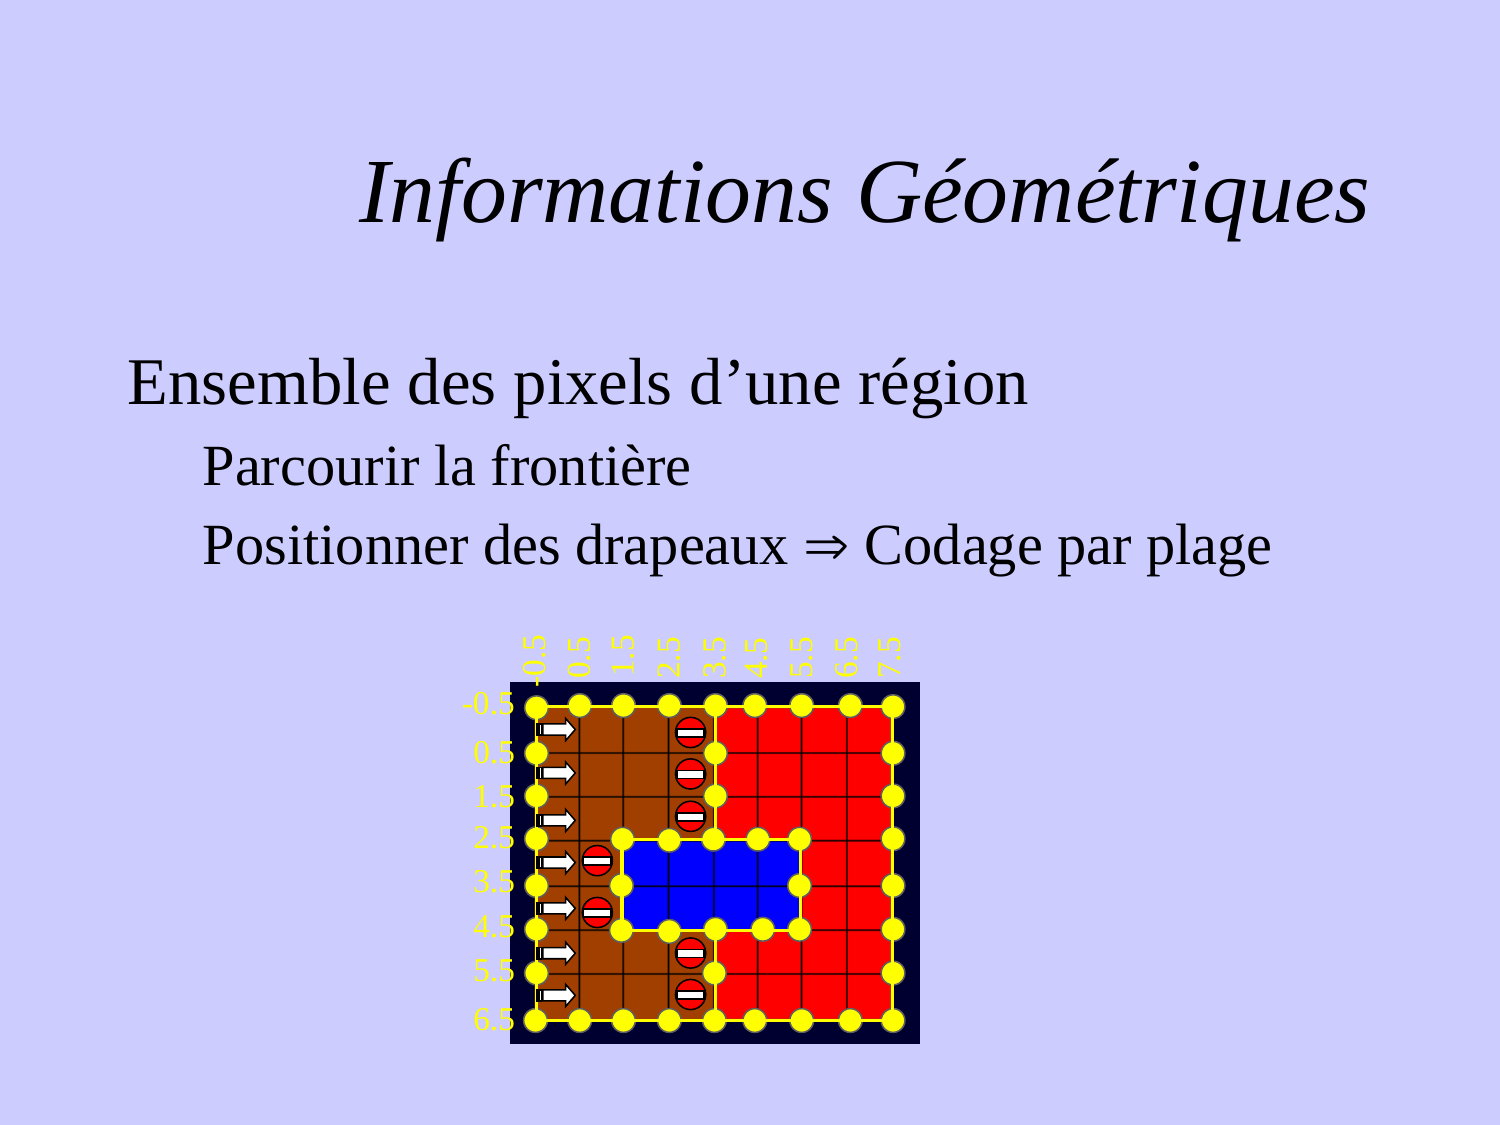

# Informations Géométriques
Ensemble des pixels d’une région
Parcourir la frontière
Positionner des drapeaux  Codage par plage
1.5
-0.5
0.5
2.5
3.5
4.5
5.5
6.5
7.5
-0.5
0.5
1.5
2.5
3.5
4.5
5.5
6.5